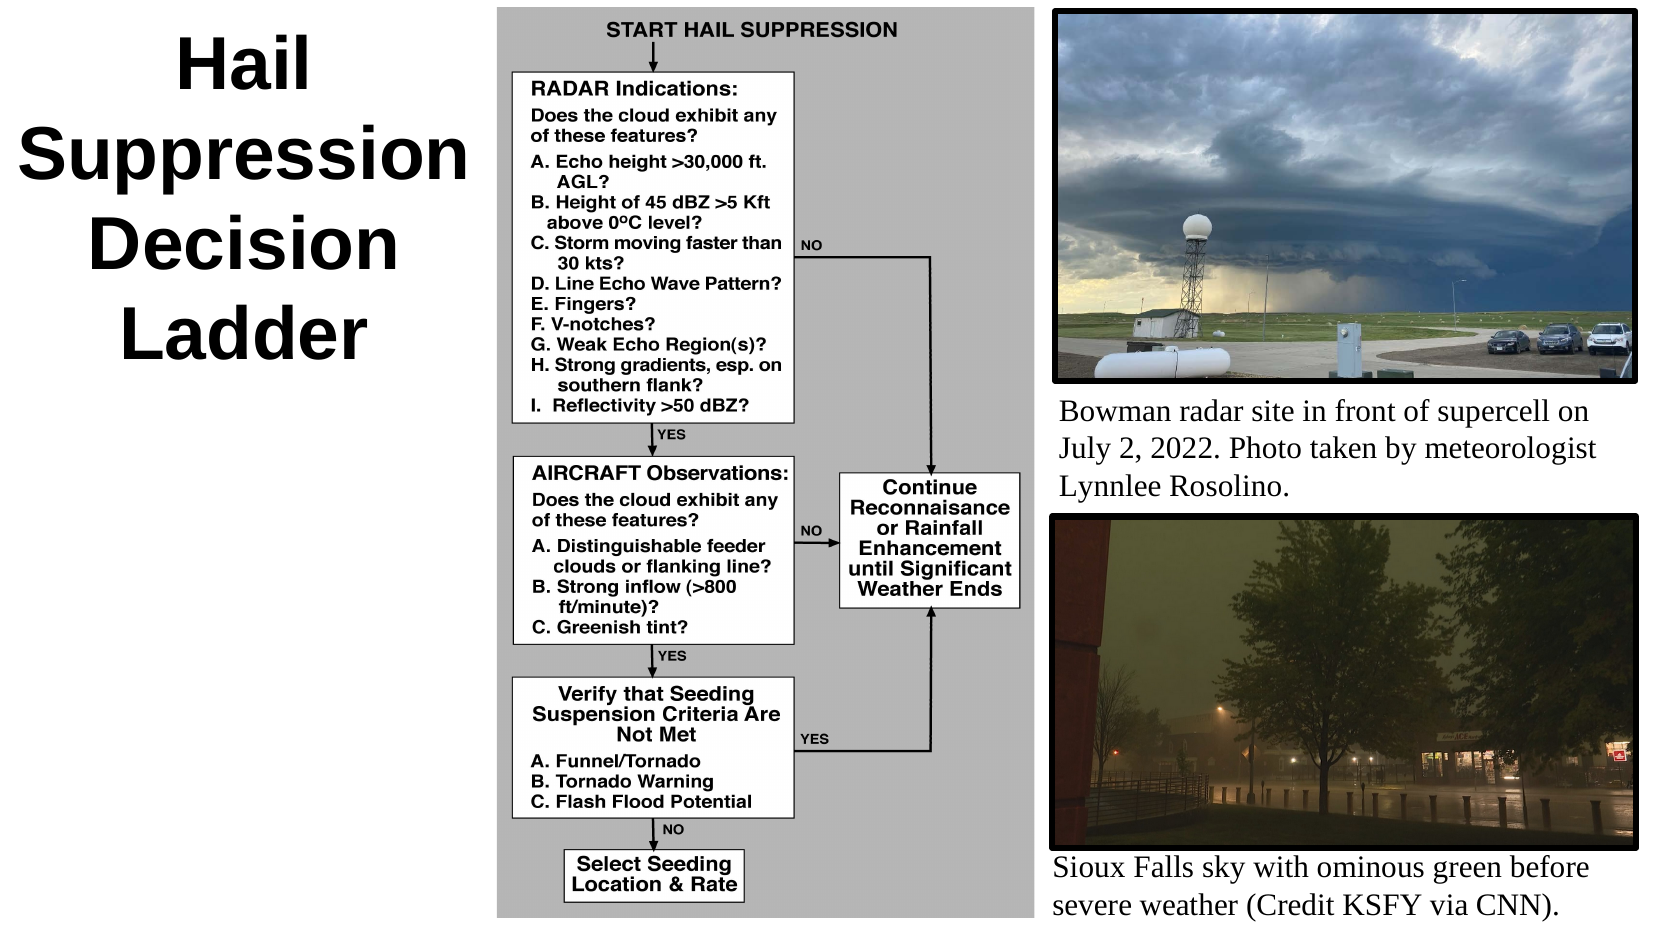

# Hail Suppression Decision Ladder
Bowman radar site in front of supercell on July 2, 2022. Photo taken by meteorologist Lynnlee Rosolino.
Sioux Falls sky with ominous green before severe weather (Credit KSFY via CNN).